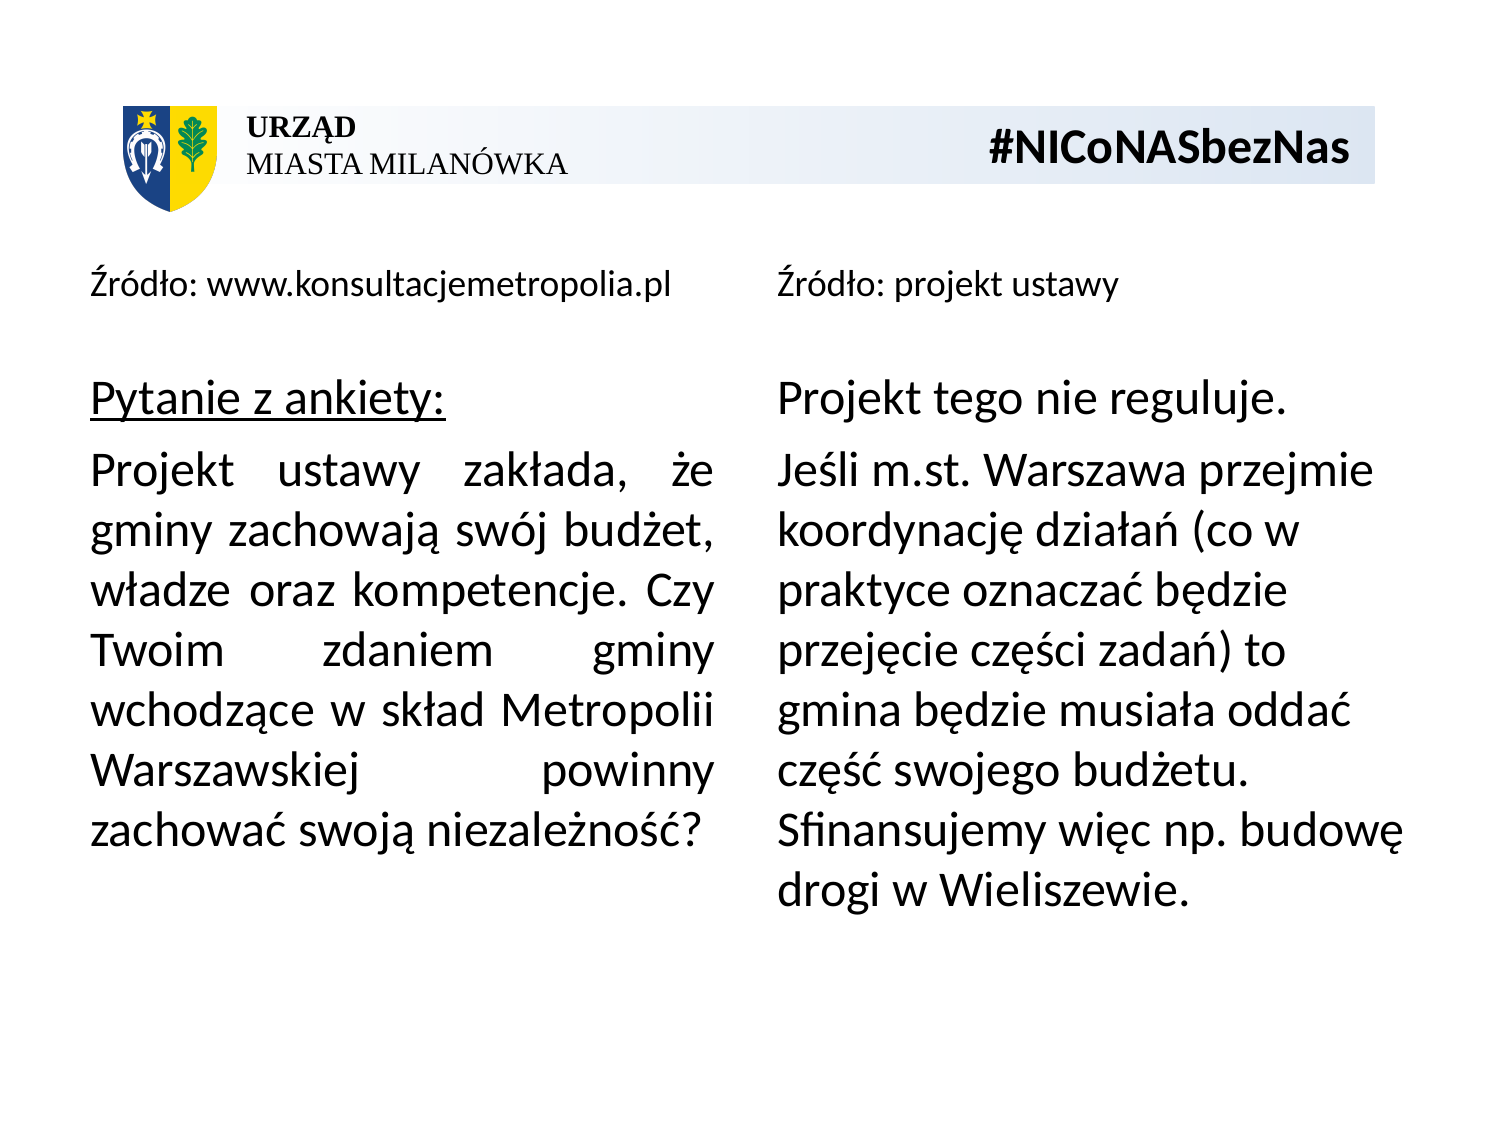

Urząd
Miasta Milanówka
#NICoNASbezNas
# Źródło: www.konsultacjemetropolia.pl
Źródło: projekt ustawy
Pytanie z ankiety:
Projekt ustawy zakłada, że gminy zachowają swój budżet, władze oraz kompetencje. Czy Twoim zdaniem gminy wchodzące w skład Metropolii Warszawskiej powinny zachować swoją niezależność?
Projekt tego nie reguluje.
Jeśli m.st. Warszawa przejmie koordynację działań (co w praktyce oznaczać będzie przejęcie części zadań) to gmina będzie musiała oddać część swojego budżetu. Sfinansujemy więc np. budowę drogi w Wieliszewie.